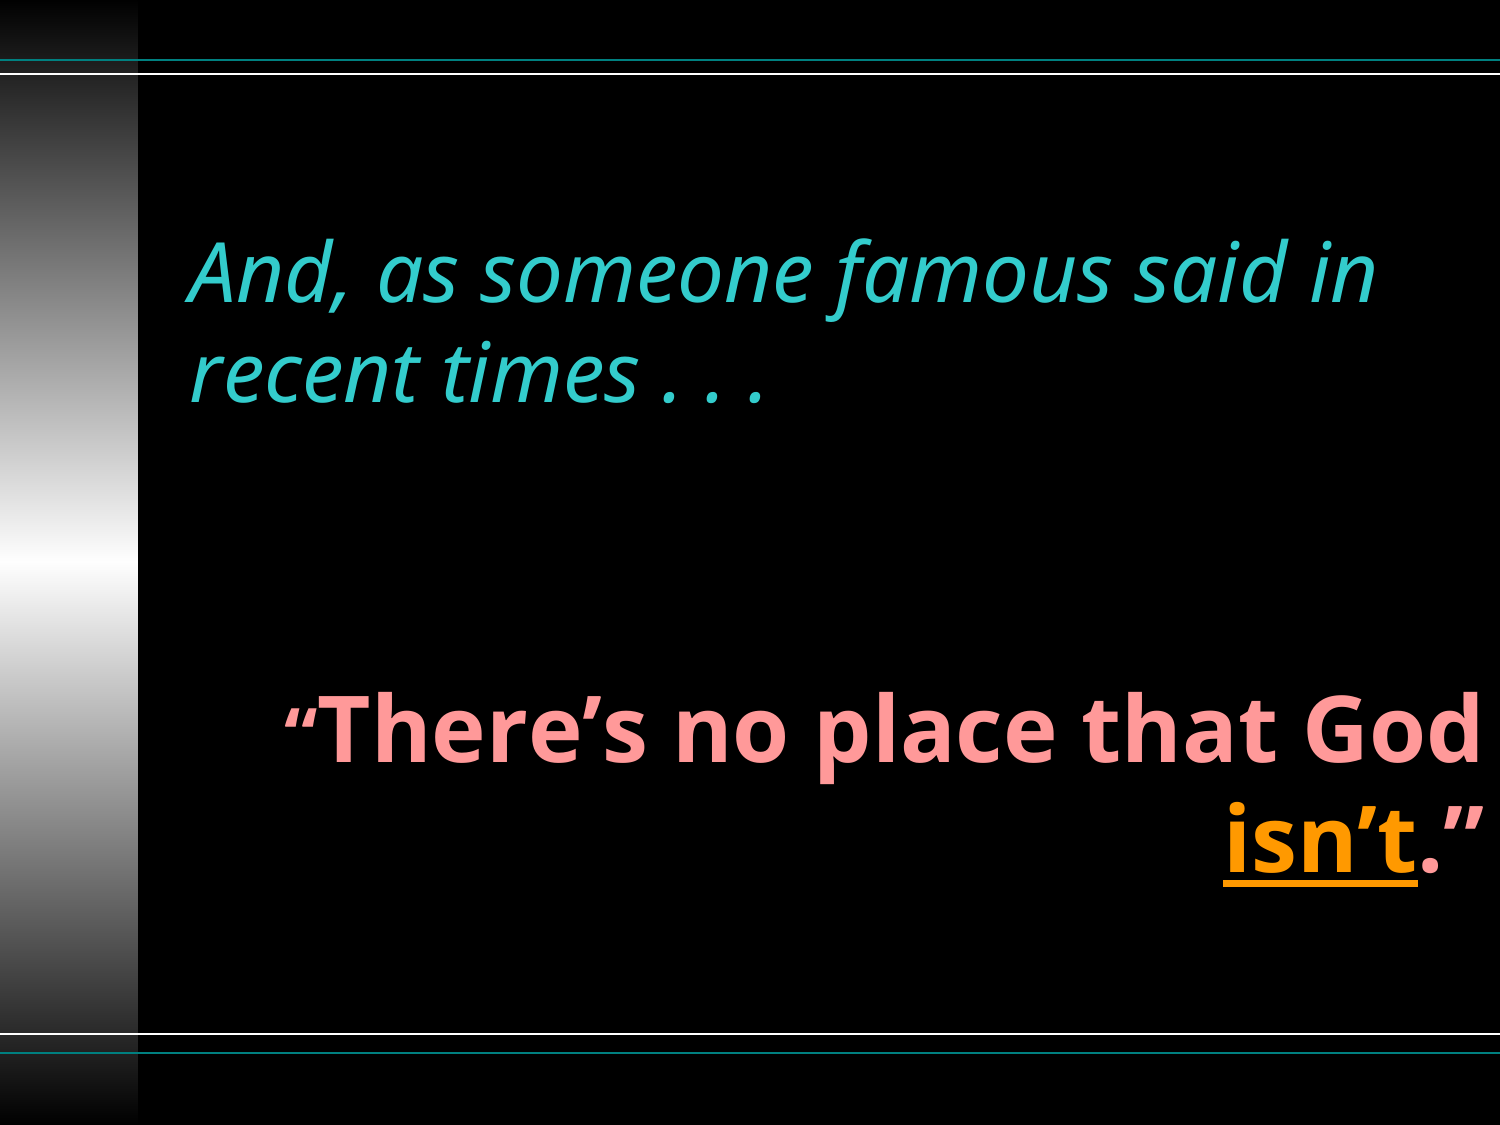

# And, as someone famous said in recent times . . .
“There’s no place that God isn’t.”